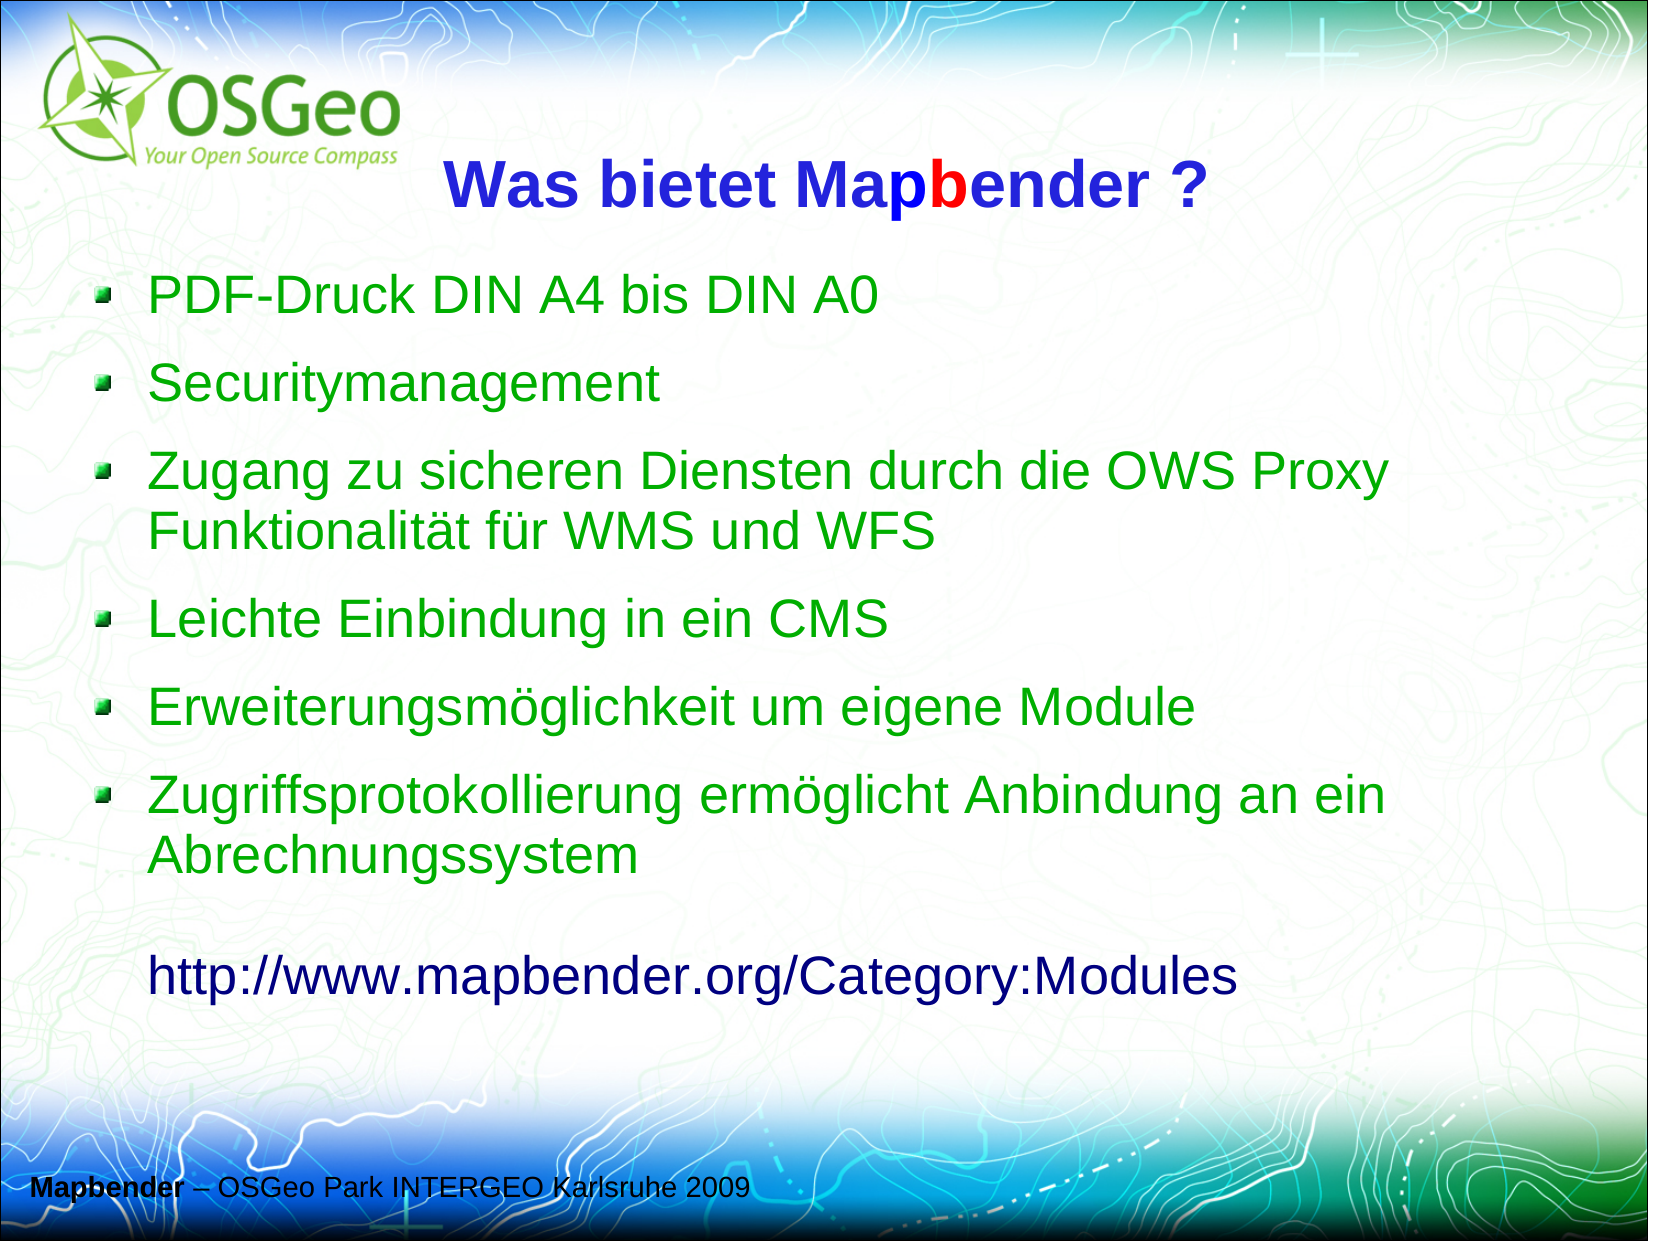

# Was bietet Mapbender ?
PDF-Druck DIN A4 bis DIN A0
Securitymanagement
Zugang zu sicheren Diensten durch die OWS Proxy Funktionalität für WMS und WFS
Leichte Einbindung in ein CMS
Erweiterungsmöglichkeit um eigene Module
Zugriffsprotokollierung ermöglicht Anbindung an ein Abrechnungssystem
http://www.mapbender.org/Category:Modules